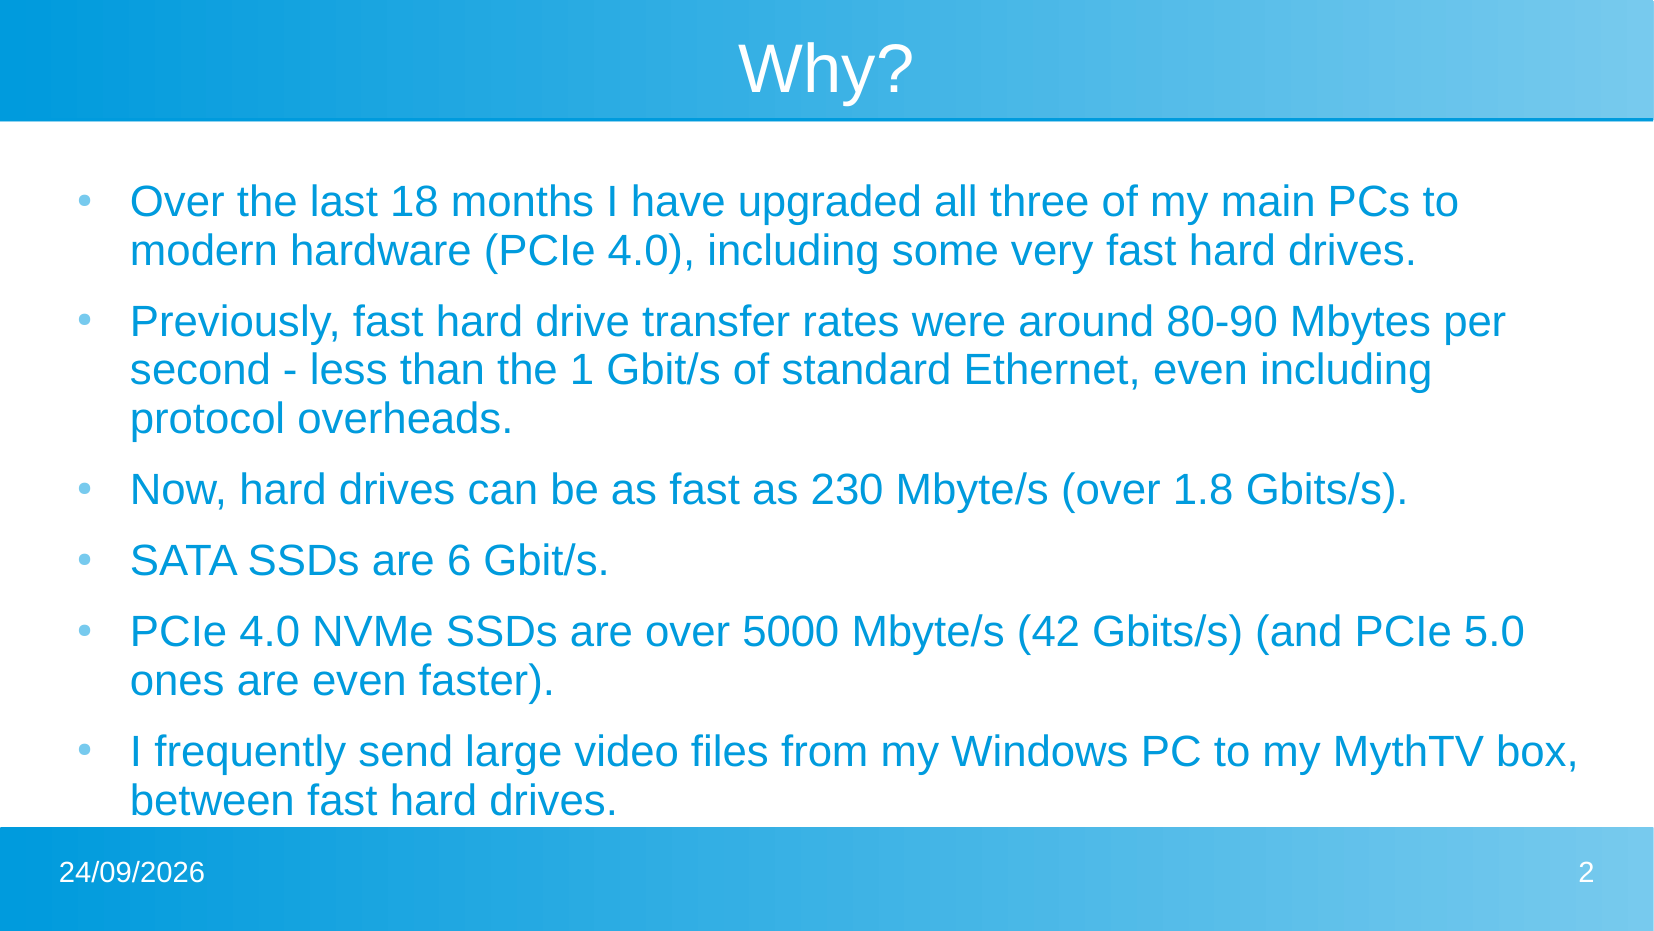

# Why?
Over the last 18 months I have upgraded all three of my main PCs to modern hardware (PCIe 4.0), including some very fast hard drives.
Previously, fast hard drive transfer rates were around 80-90 Mbytes per second - less than the 1 Gbit/s of standard Ethernet, even including protocol overheads.
Now, hard drives can be as fast as 230 Mbyte/s (over 1.8 Gbits/s).
SATA SSDs are 6 Gbit/s.
PCIe 4.0 NVMe SSDs are over 5000 Mbyte/s (42 Gbits/s) (and PCIe 5.0 ones are even faster).
I frequently send large video files from my Windows PC to my MythTV box, between fast hard drives.
2